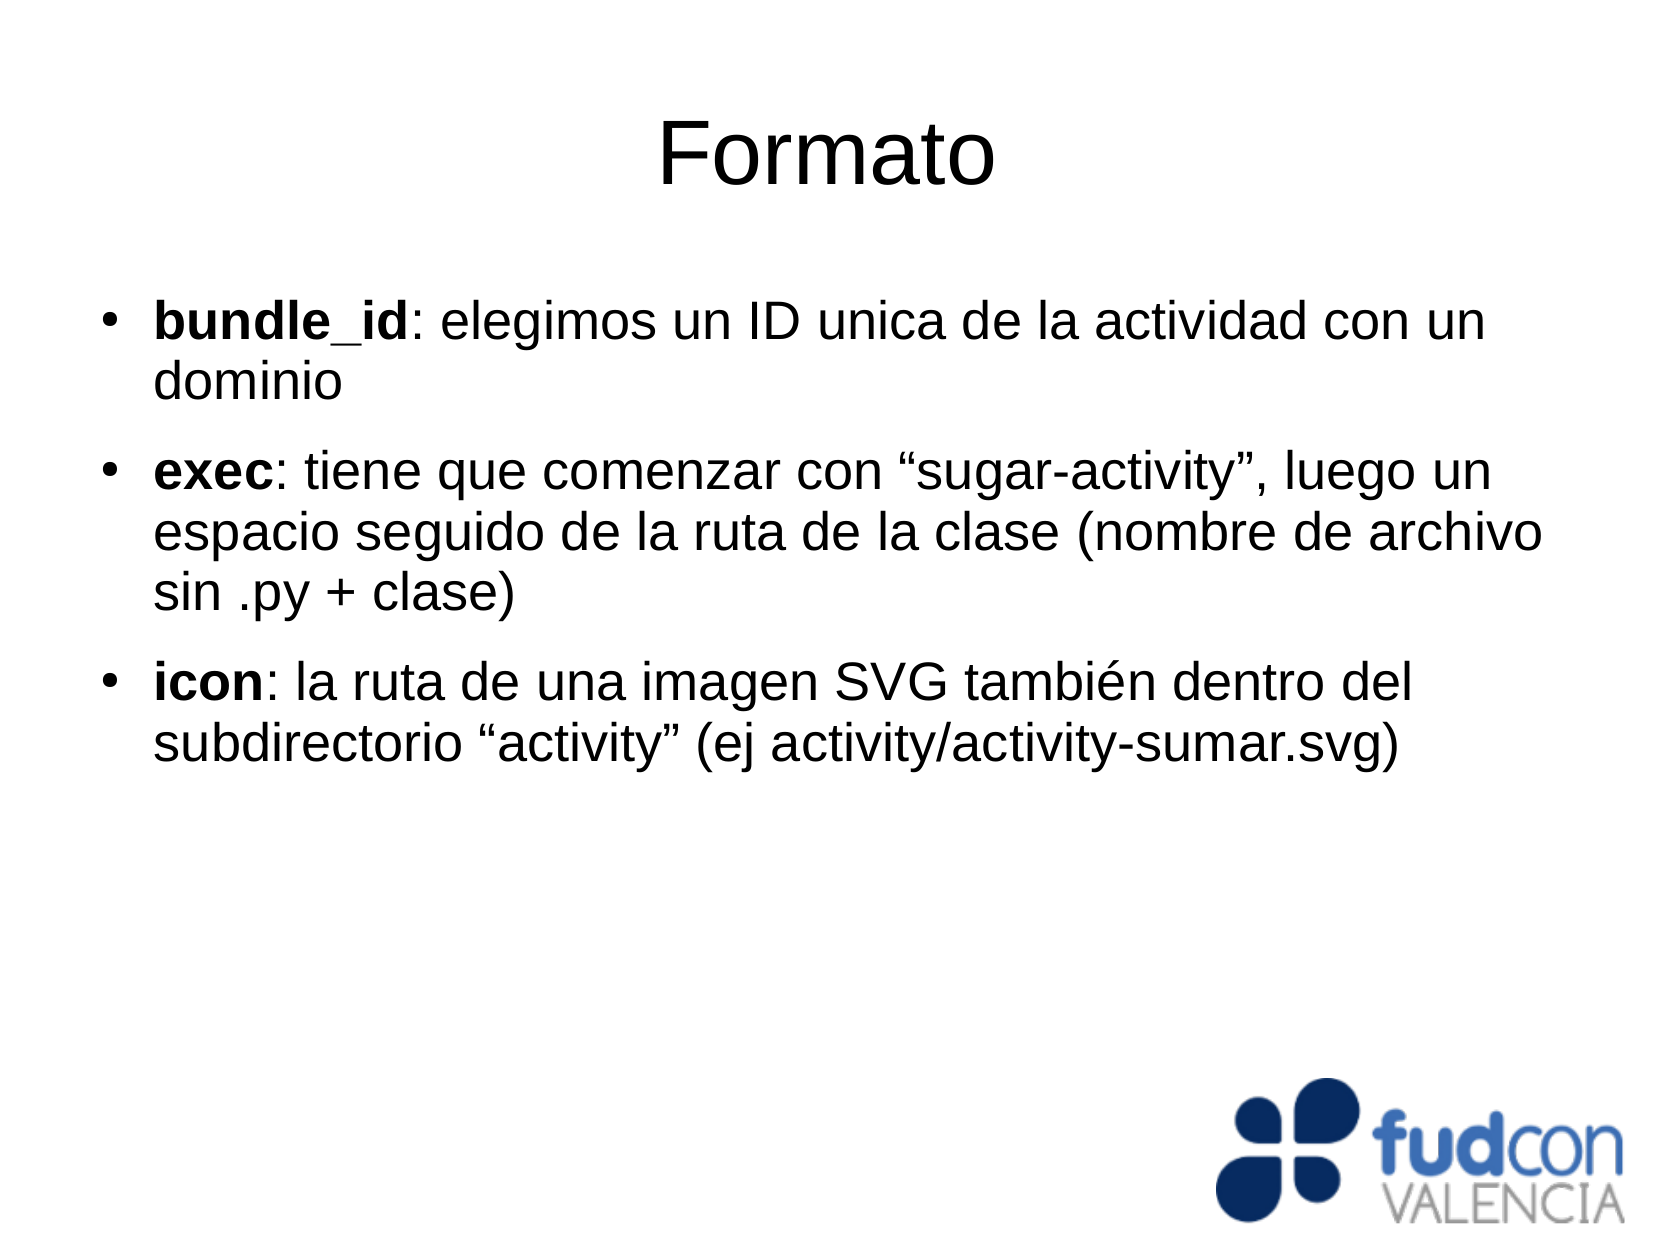

# Formato
bundle_id: elegimos un ID unica de la actividad con un dominio
exec: tiene que comenzar con “sugar-activity”, luego un espacio seguido de la ruta de la clase (nombre de archivo sin .py + clase)
icon: la ruta de una imagen SVG también dentro del subdirectorio “activity” (ej activity/activity-sumar.svg)